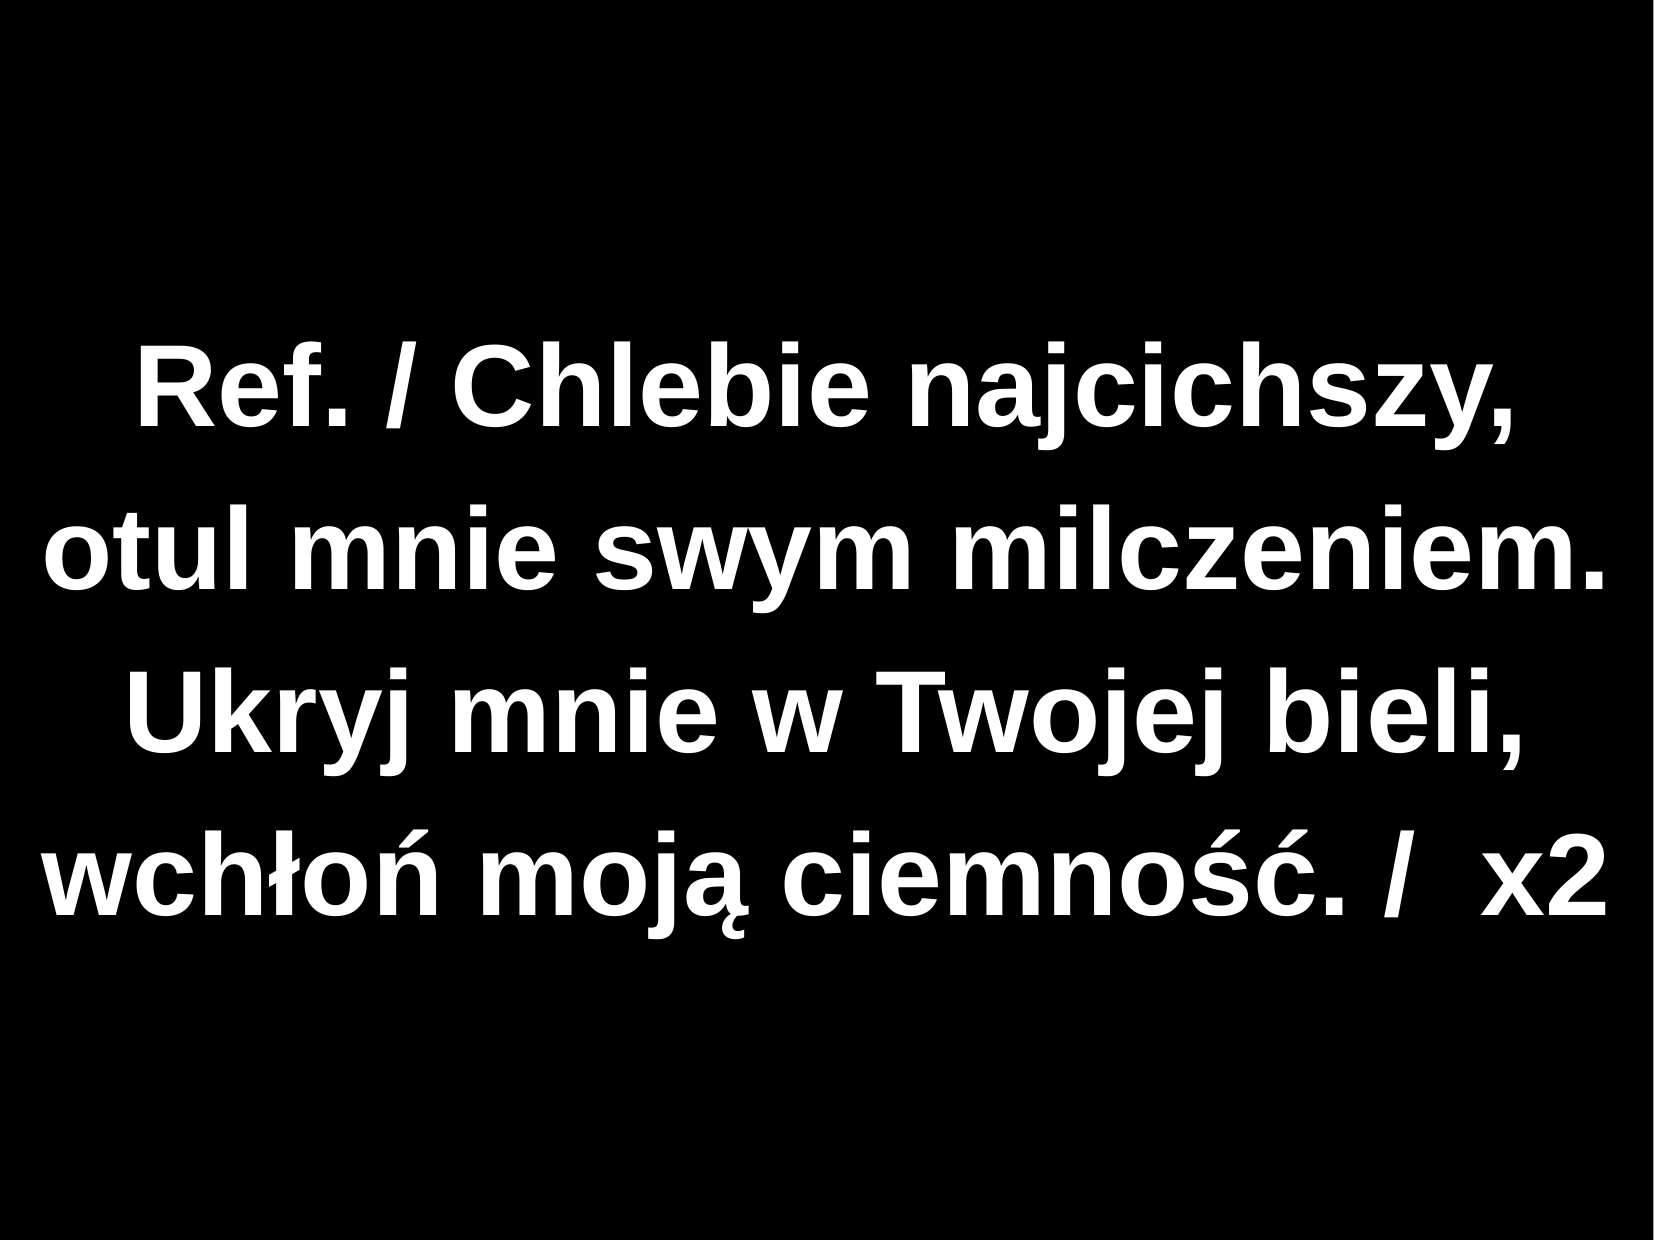

# Ref. / Chlebie najcichszy, otul mnie swym milczeniem.
Ukryj mnie w Twojej bieli,
wchłoń moją ciemność. / x2